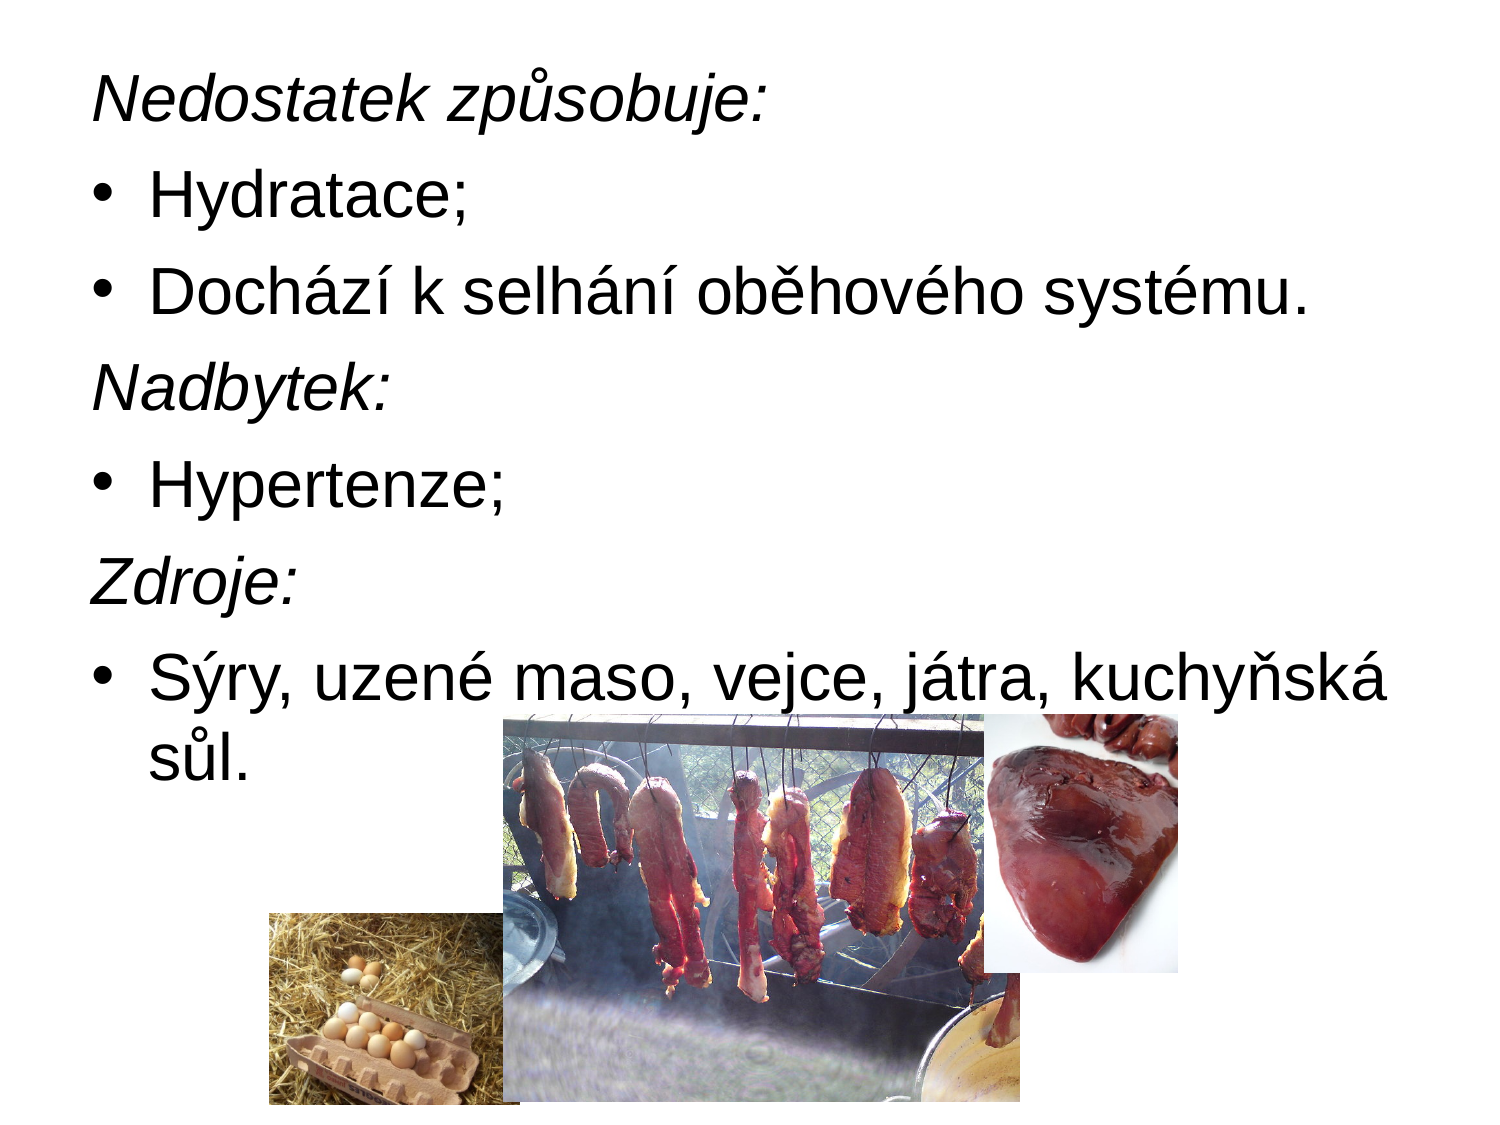

# Nedostatek způsobuje:
Hydratace;
Dochází k selhání oběhového systému.
Nadbytek:
Hypertenze;
Zdroje:
Sýry, uzené maso, vejce, játra, kuchyňská sůl.